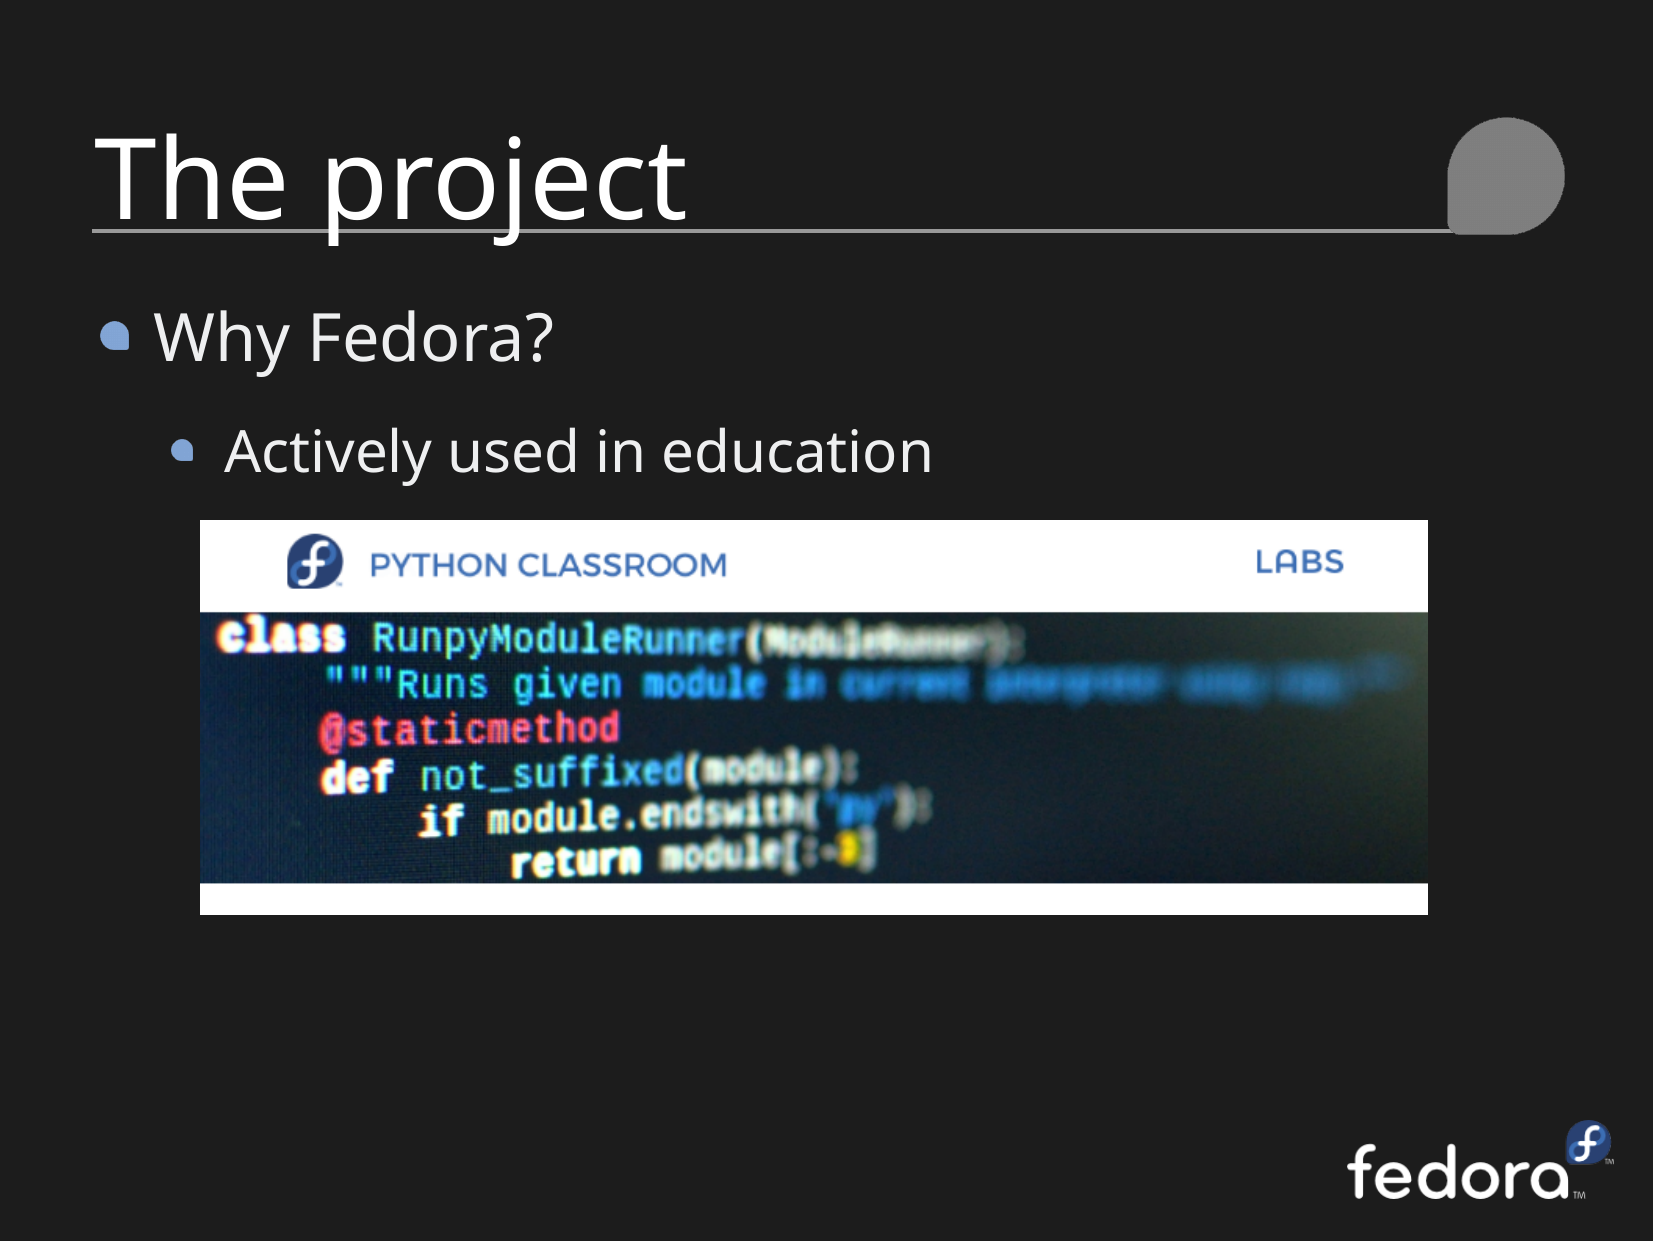

The project
# Why Fedora?
Actively used in education